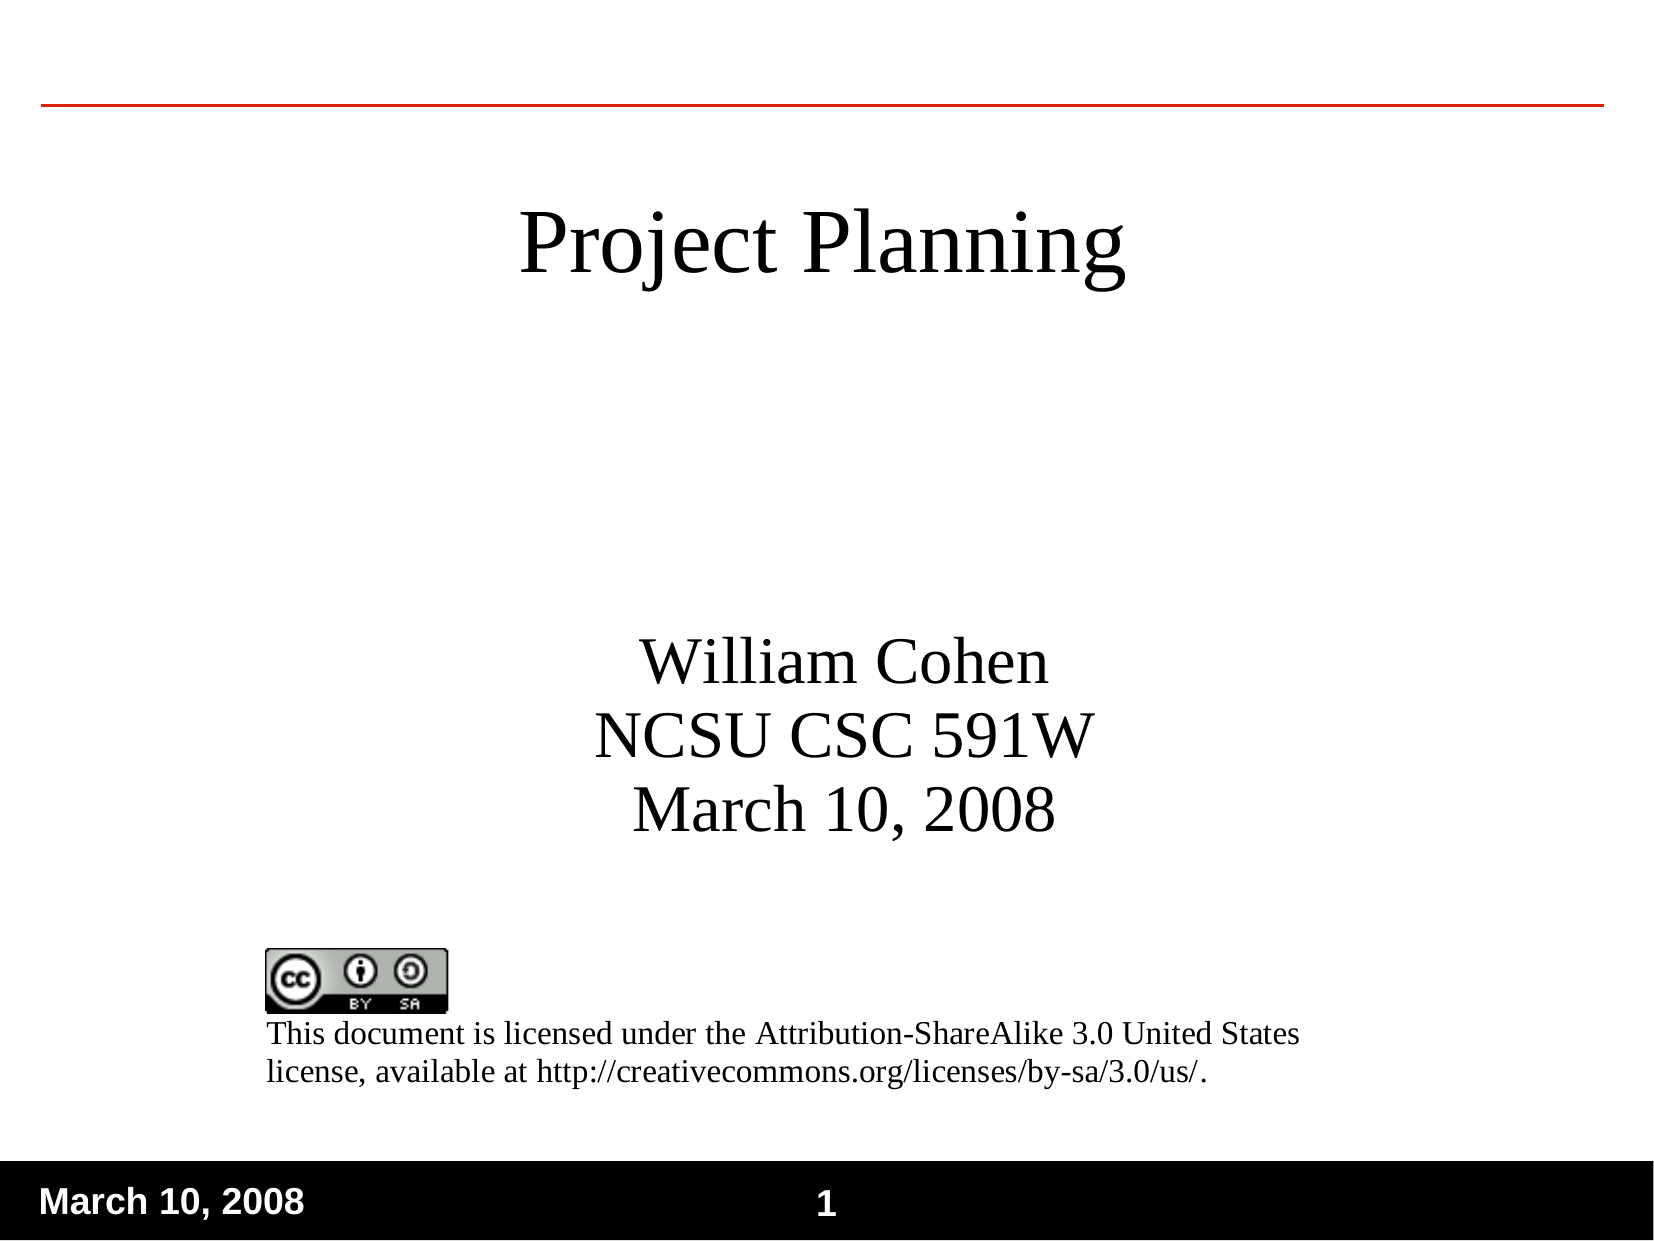

# Project Planning
William Cohen
NCSU CSC 591W
March 10, 2008